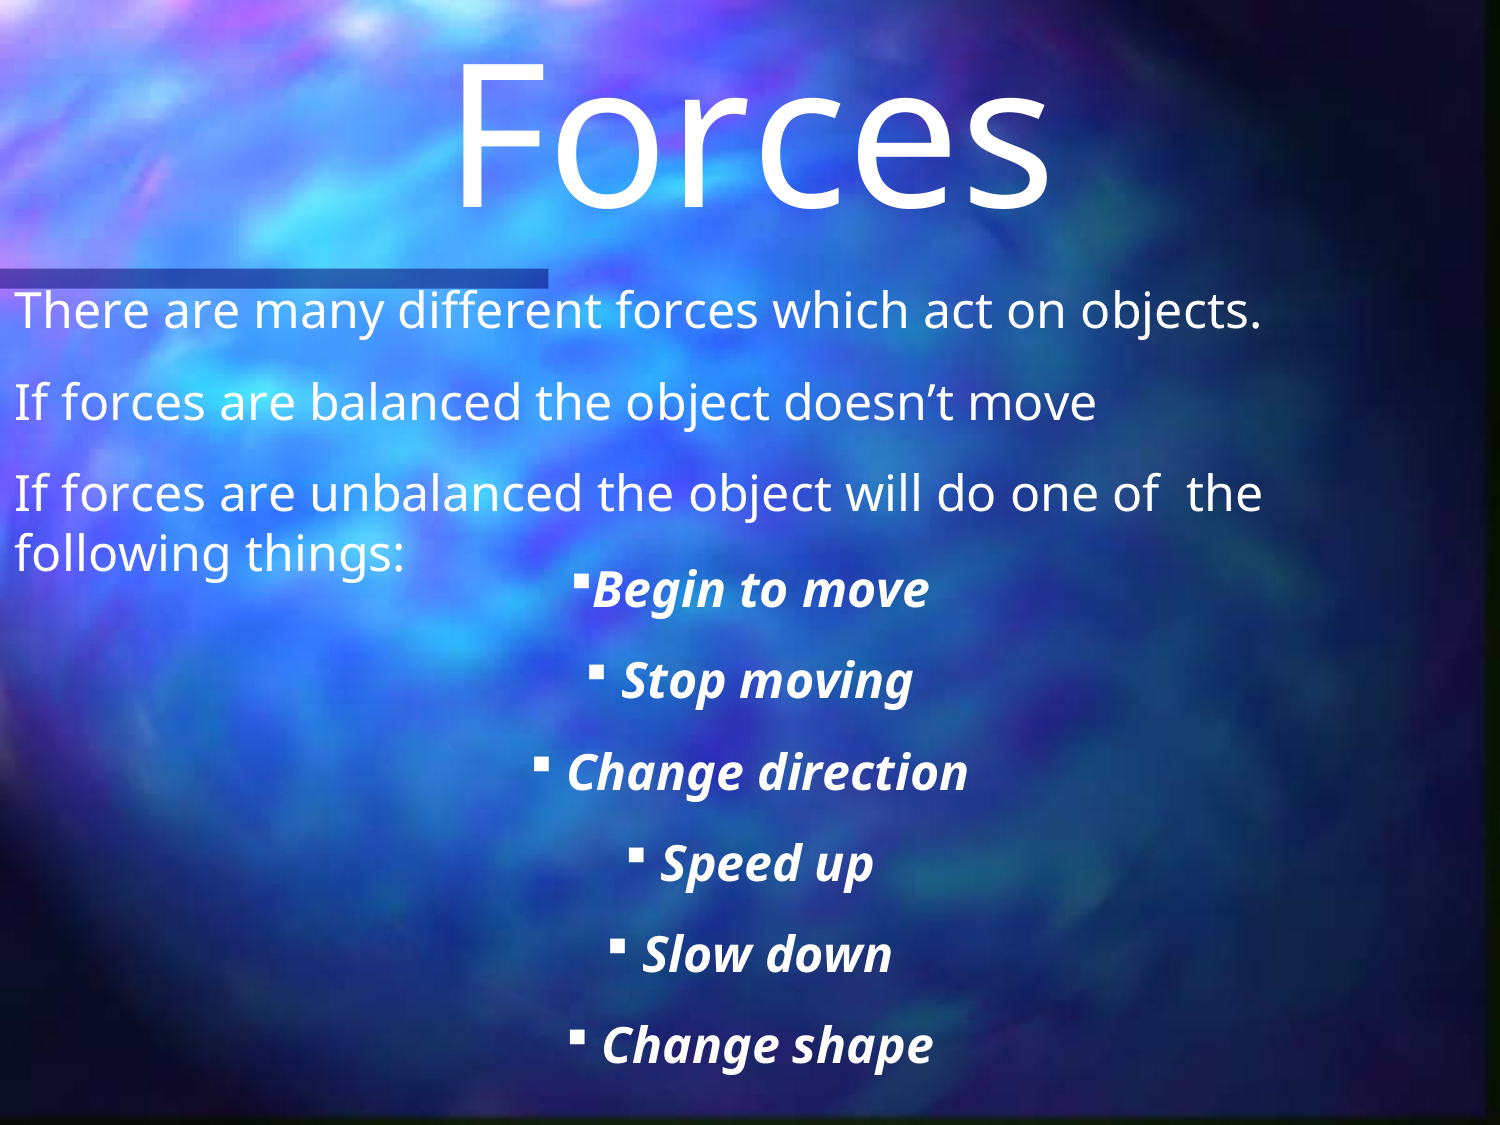

Forces
There are many different forces which act on objects.
If forces are balanced the object doesn’t move
If forces are unbalanced the object will do one of the following things:
Begin to move
 Stop moving
 Change direction
 Speed up
 Slow down
 Change shape